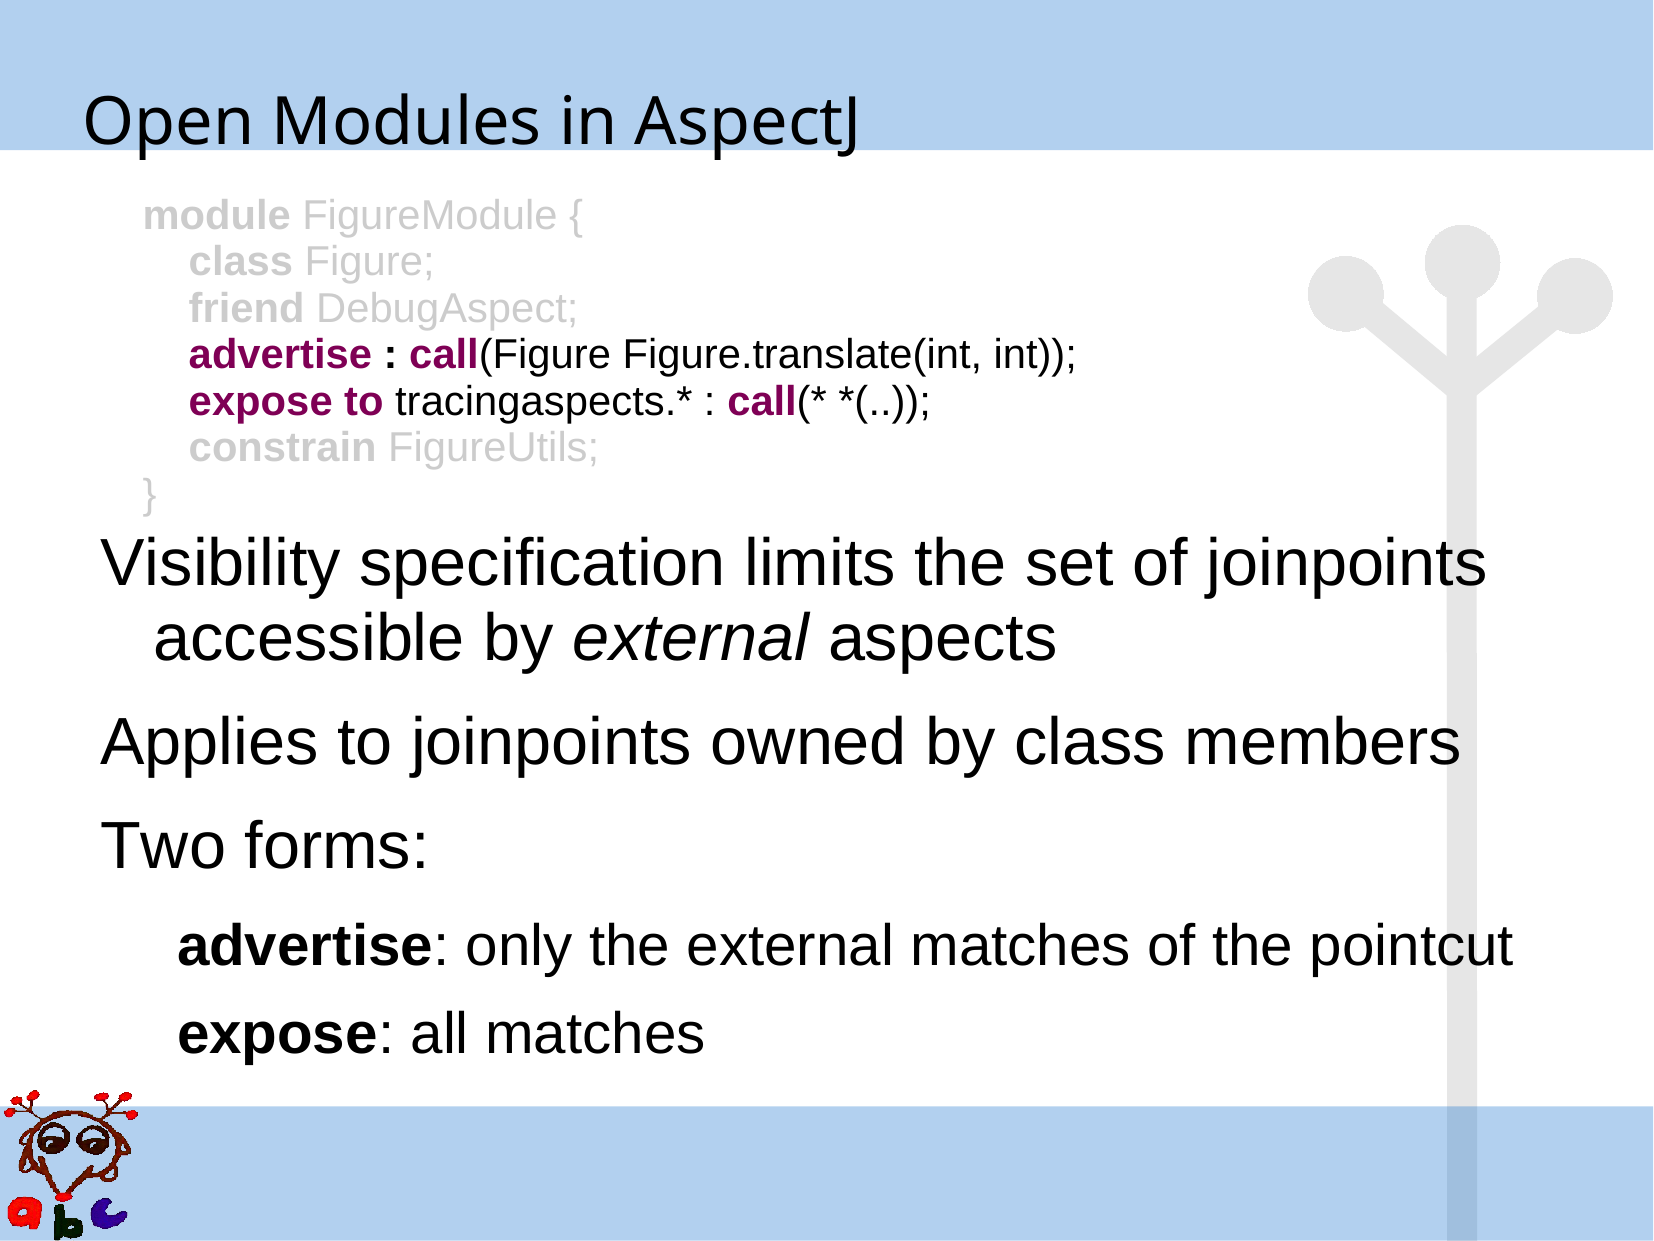

# Open Modules in AspectJ
module FigureModule {
 class Figure;
 friend DebugAspect;
 advertise : call(Figure Figure.translate(int, int));
 expose to tracingaspects.* : call(* *(..));
 constrain FigureUtils;
}
Visibility specification limits the set of joinpoints accessible by external aspects
Applies to joinpoints owned by class members
Two forms:
advertise: only the external matches of the pointcut
expose: all matches